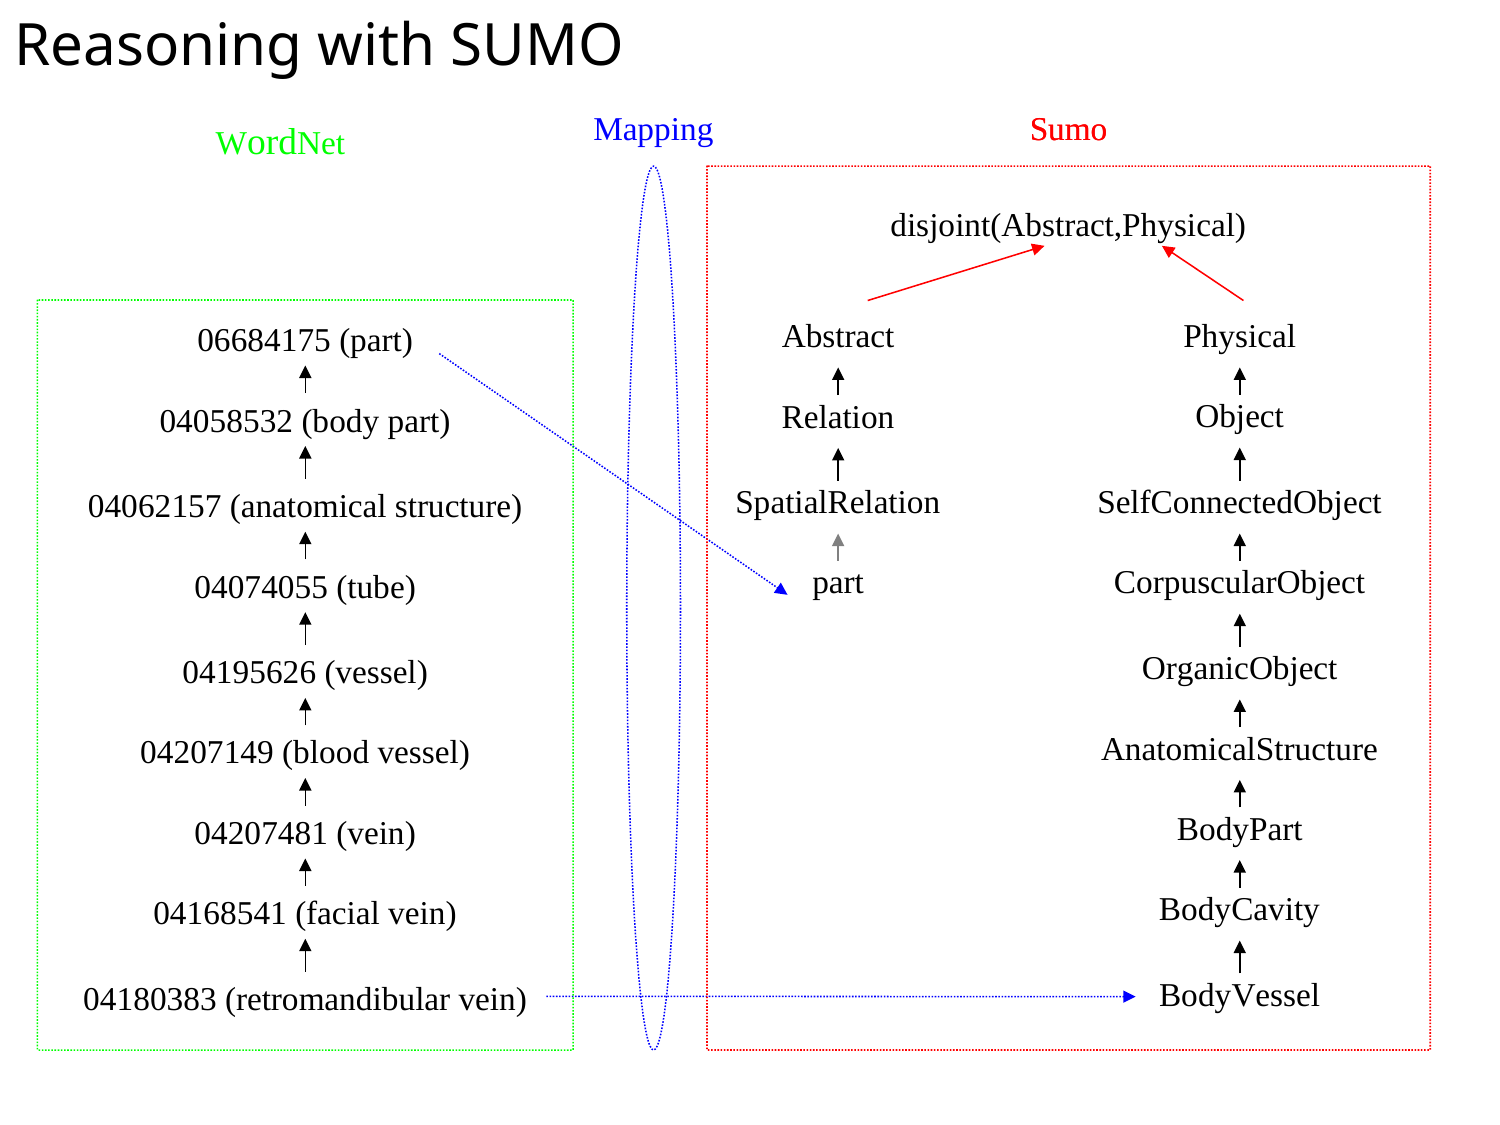

# Reasoning with SUMO
Mapping
Sumo
Sumo
disjoint(Abstract,Physical)‏
06684175 (part)‏
Abstract
Physical
04058532 (body part)‏
Object
Relation
04062157 (anatomical structure)‏
SpatialRelation
SelfConnectedObject
04074055 (tube)‏
part
CorpuscularObject
04195626 (vessel)‏
OrganicObject
04207149 (blood vessel)‏
AnatomicalStructure
04207481 (vein)‏
BodyPart
04168541 (facial vein)‏
BodyCavity
04180383 (retromandibular vein)‏
BodyVessel
WordNet